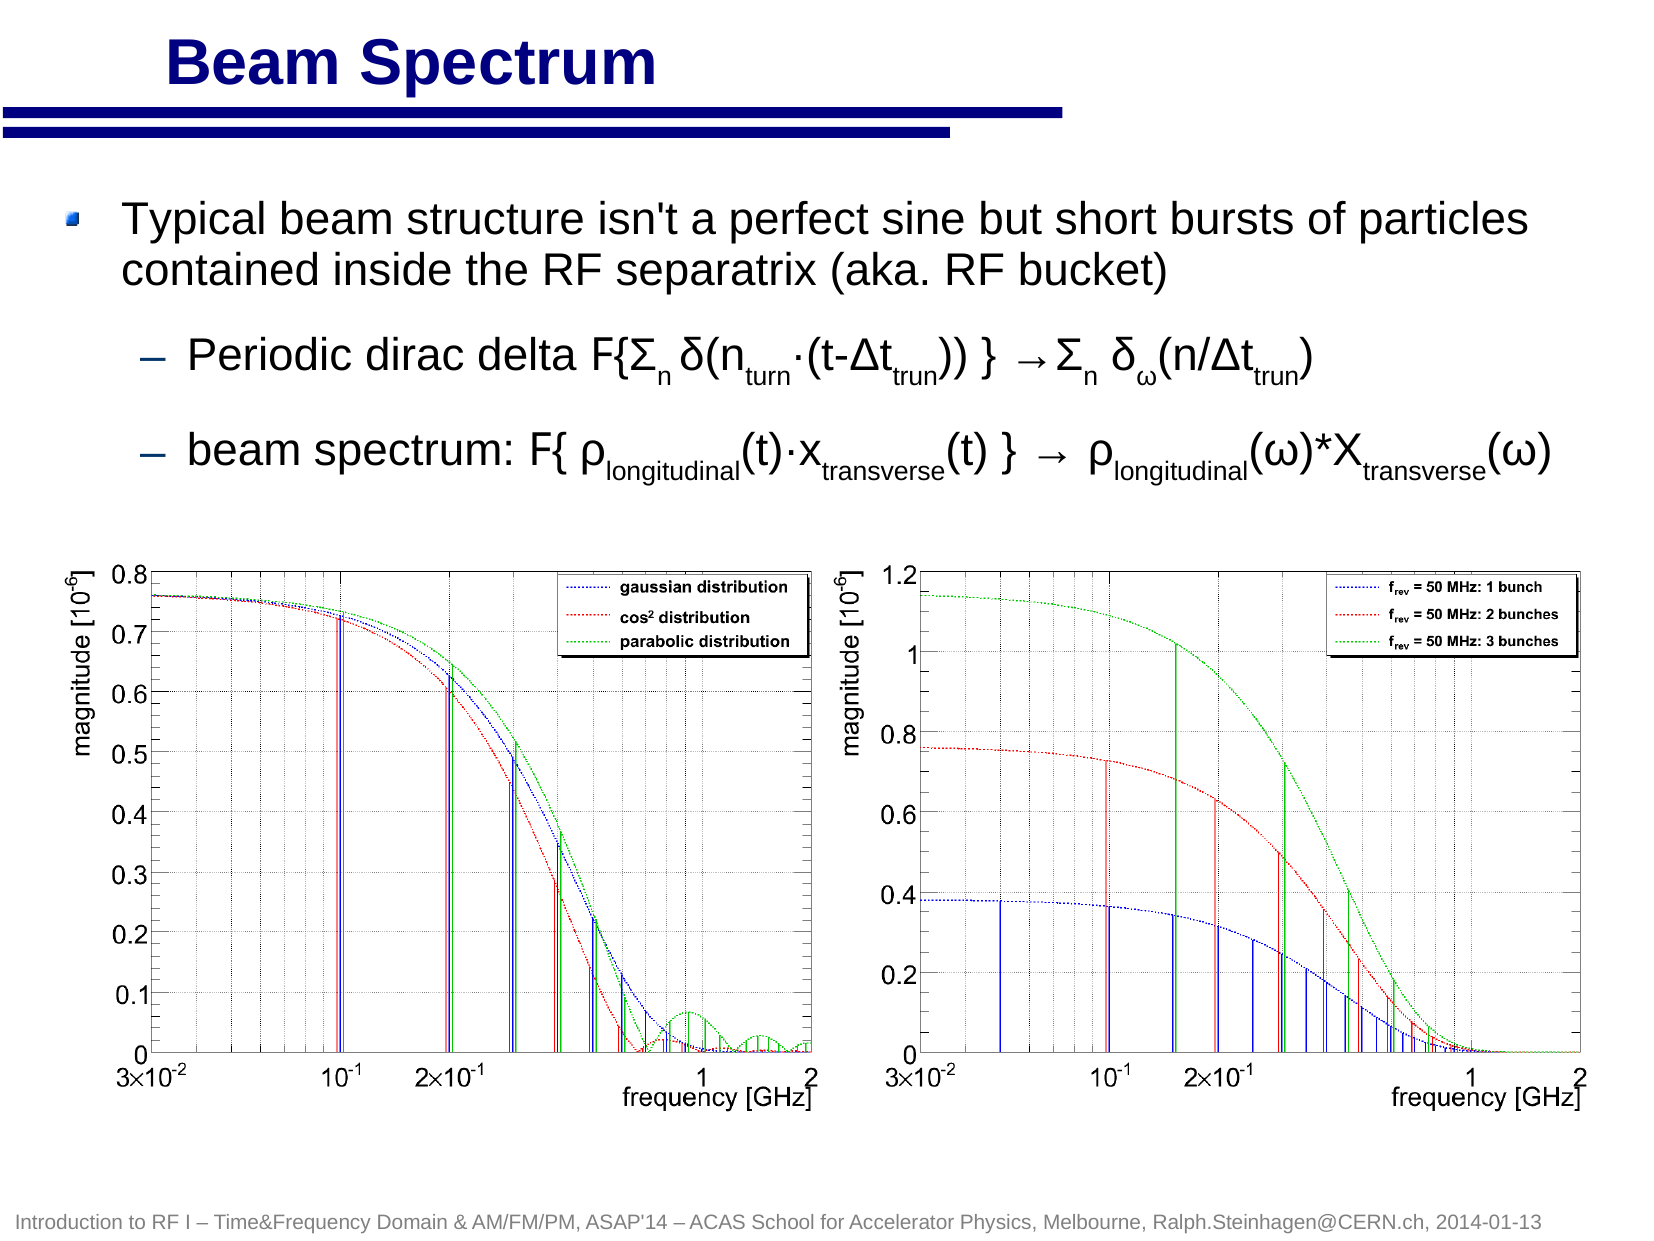

# Beam Spectrum
Typical beam structure isn't a perfect sine but short bursts of particles contained inside the RF separatrix (aka. RF bucket)
Periodic dirac delta F{Σn δ(nturn·(t-Δttrun)) } →Σn δω(n/Δttrun)
beam spectrum: F{ ρlongitudinal(t)·xtransverse(t) } → ρlongitudinal(ω)*Xtransverse(ω)